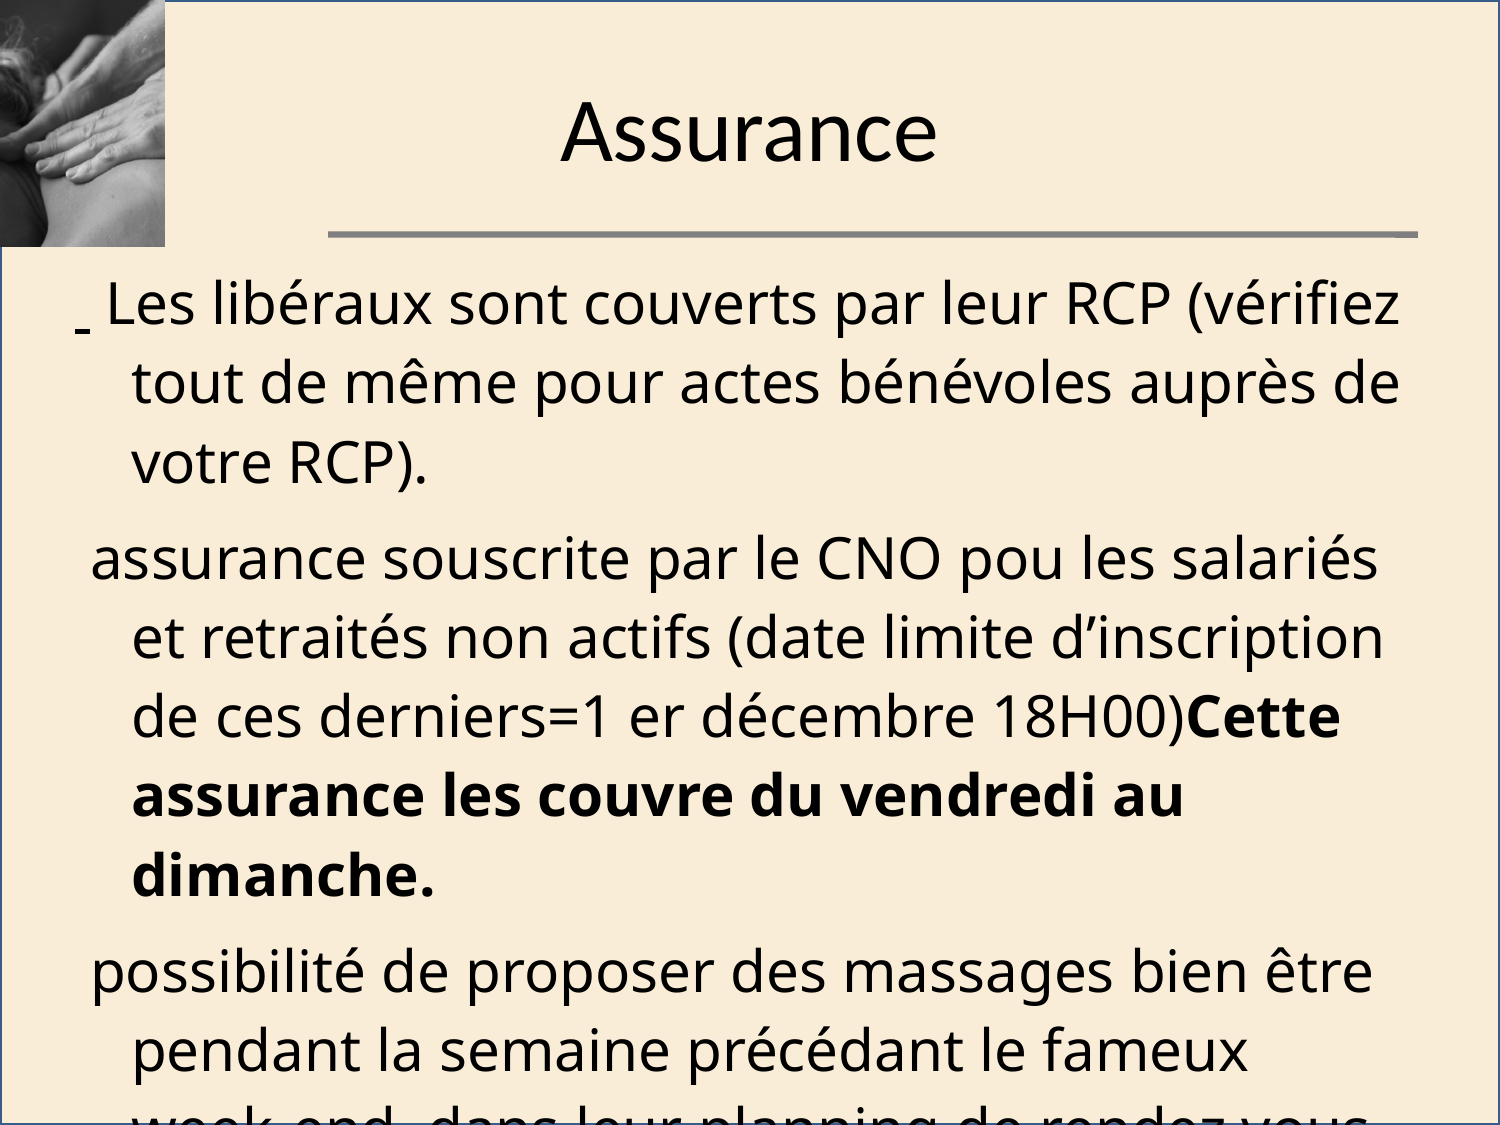

# Assurance
 Les libéraux sont couverts par leur RCP (vérifiez tout de même pour actes bénévoles auprès de votre RCP).
 assurance souscrite par le CNO pou les salariés et retraités non actifs (date limite d’inscription de ces derniers=1 er décembre 18H00)Cette assurance les couvre du vendredi au dimanche.
 possibilité de proposer des massages bien être pendant la semaine précédant le fameux week-end, dans leur planning de rendez vous.
étudiants